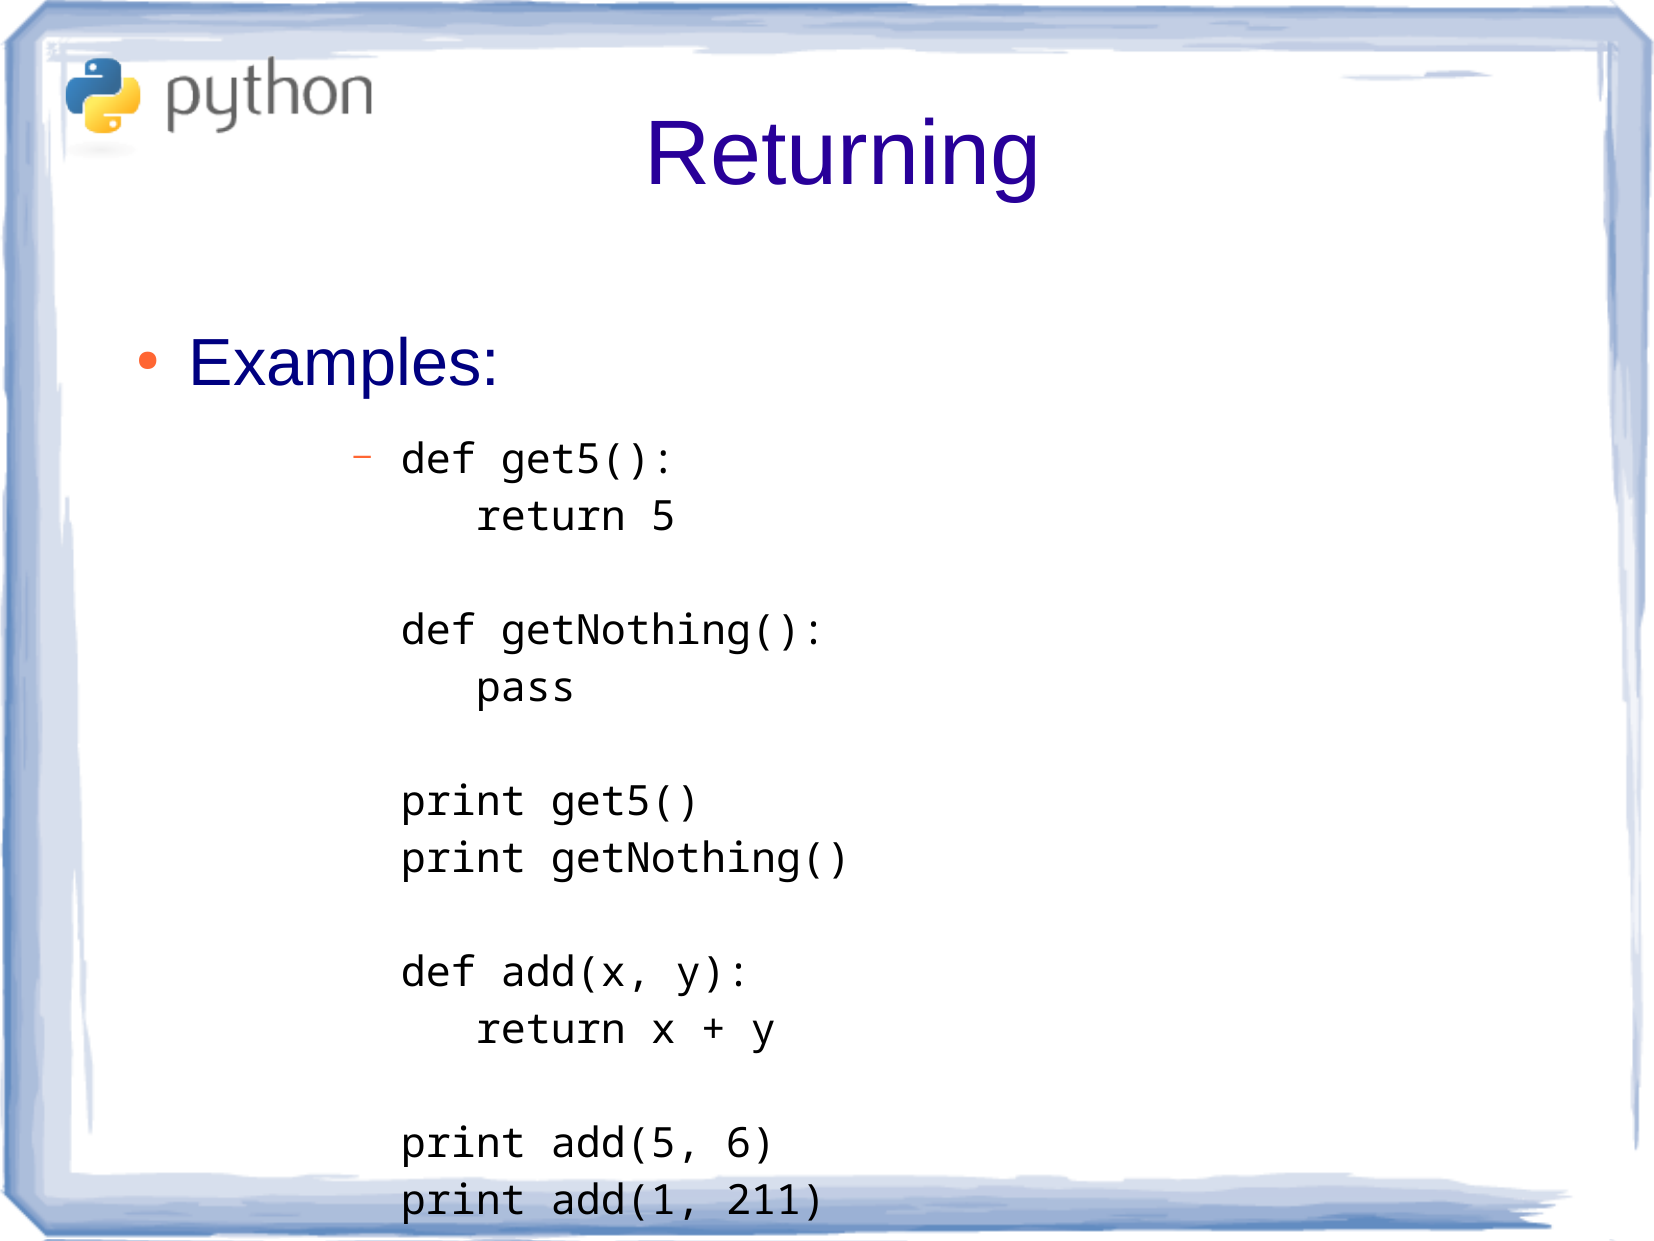

# Returning
Examples:
def get5():
	return 5
def getNothing():
	pass
print get5()
print getNothing()
def add(x, y):
	return x + y
print add(5, 6)
print add(1, 211)